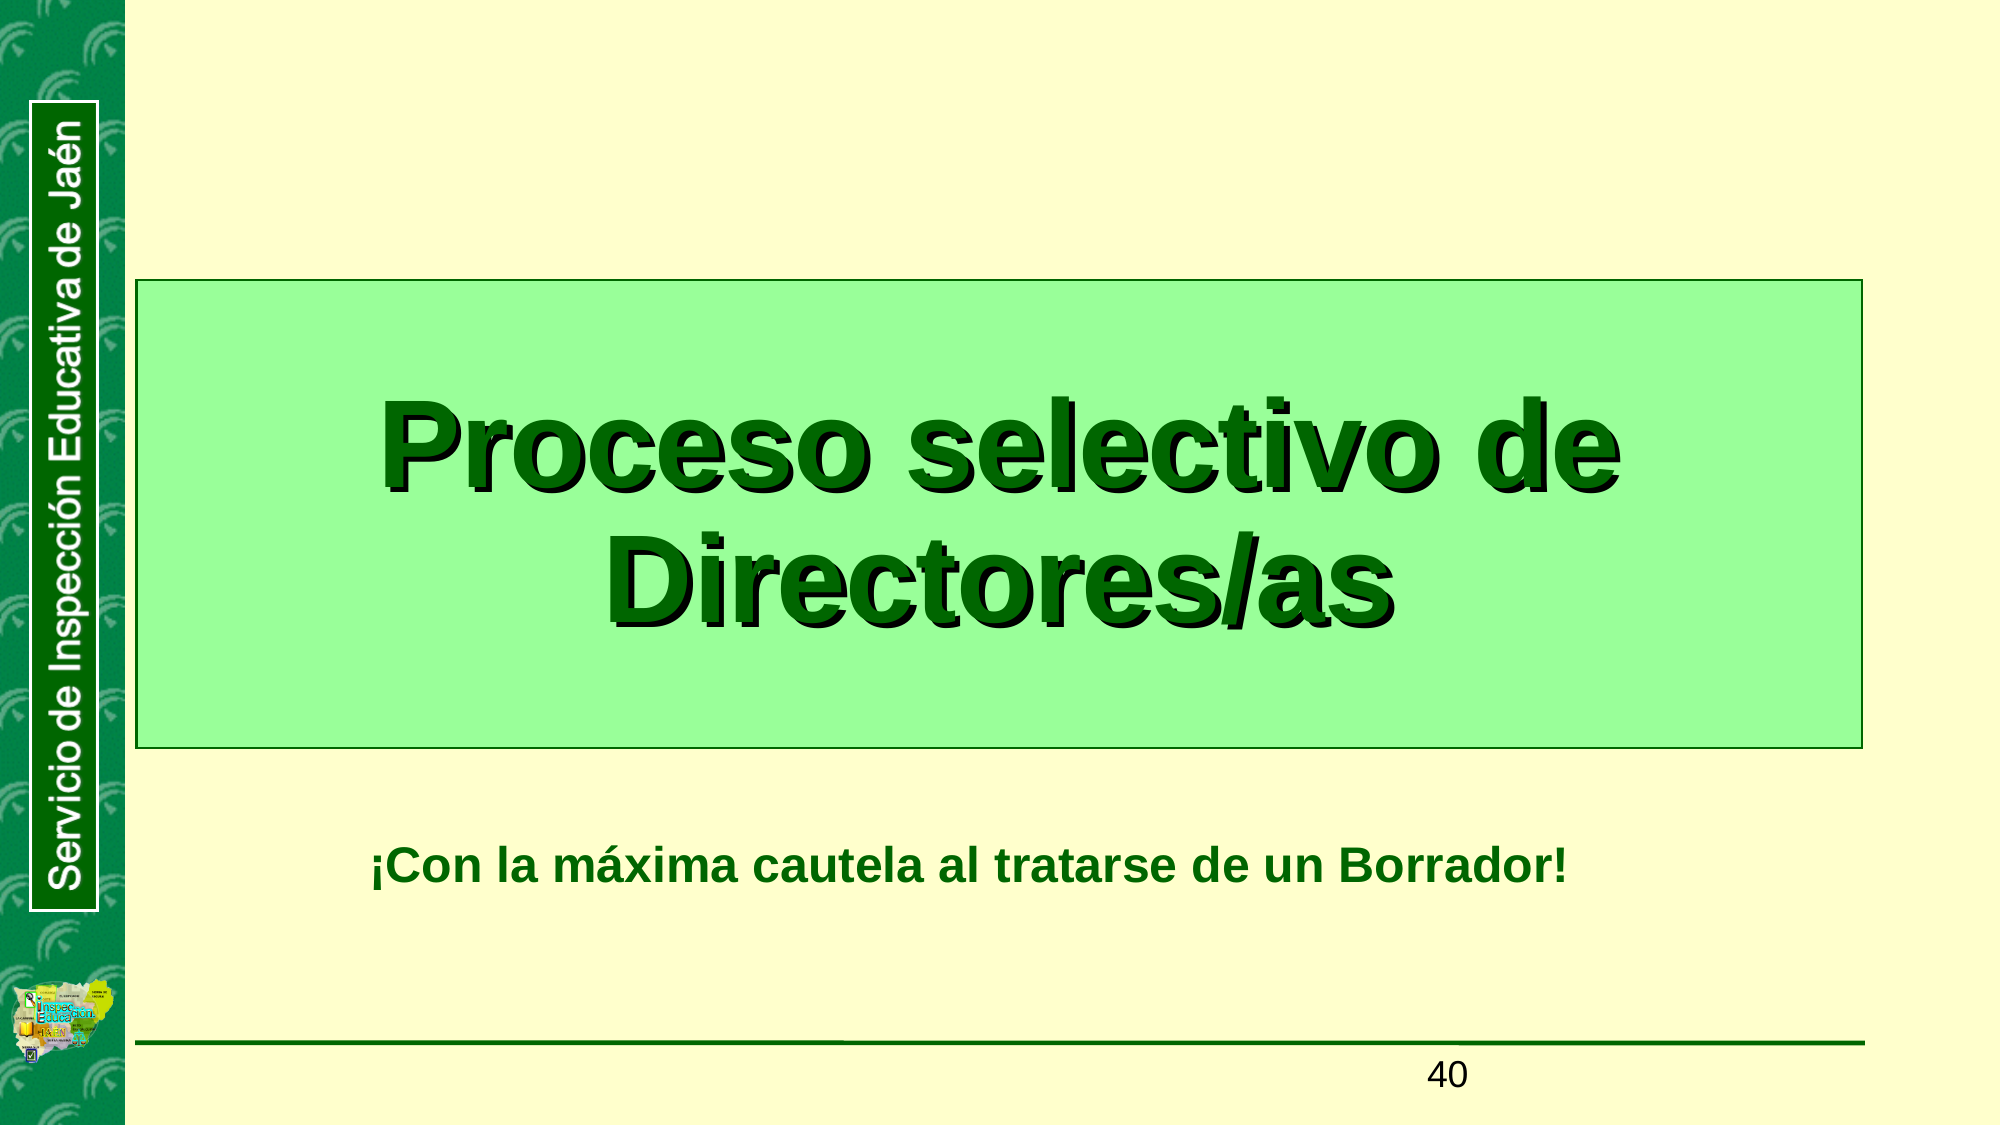

Proceso selectivo de Directores/as
¡Con la máxima cautela al tratarse de un Borrador!